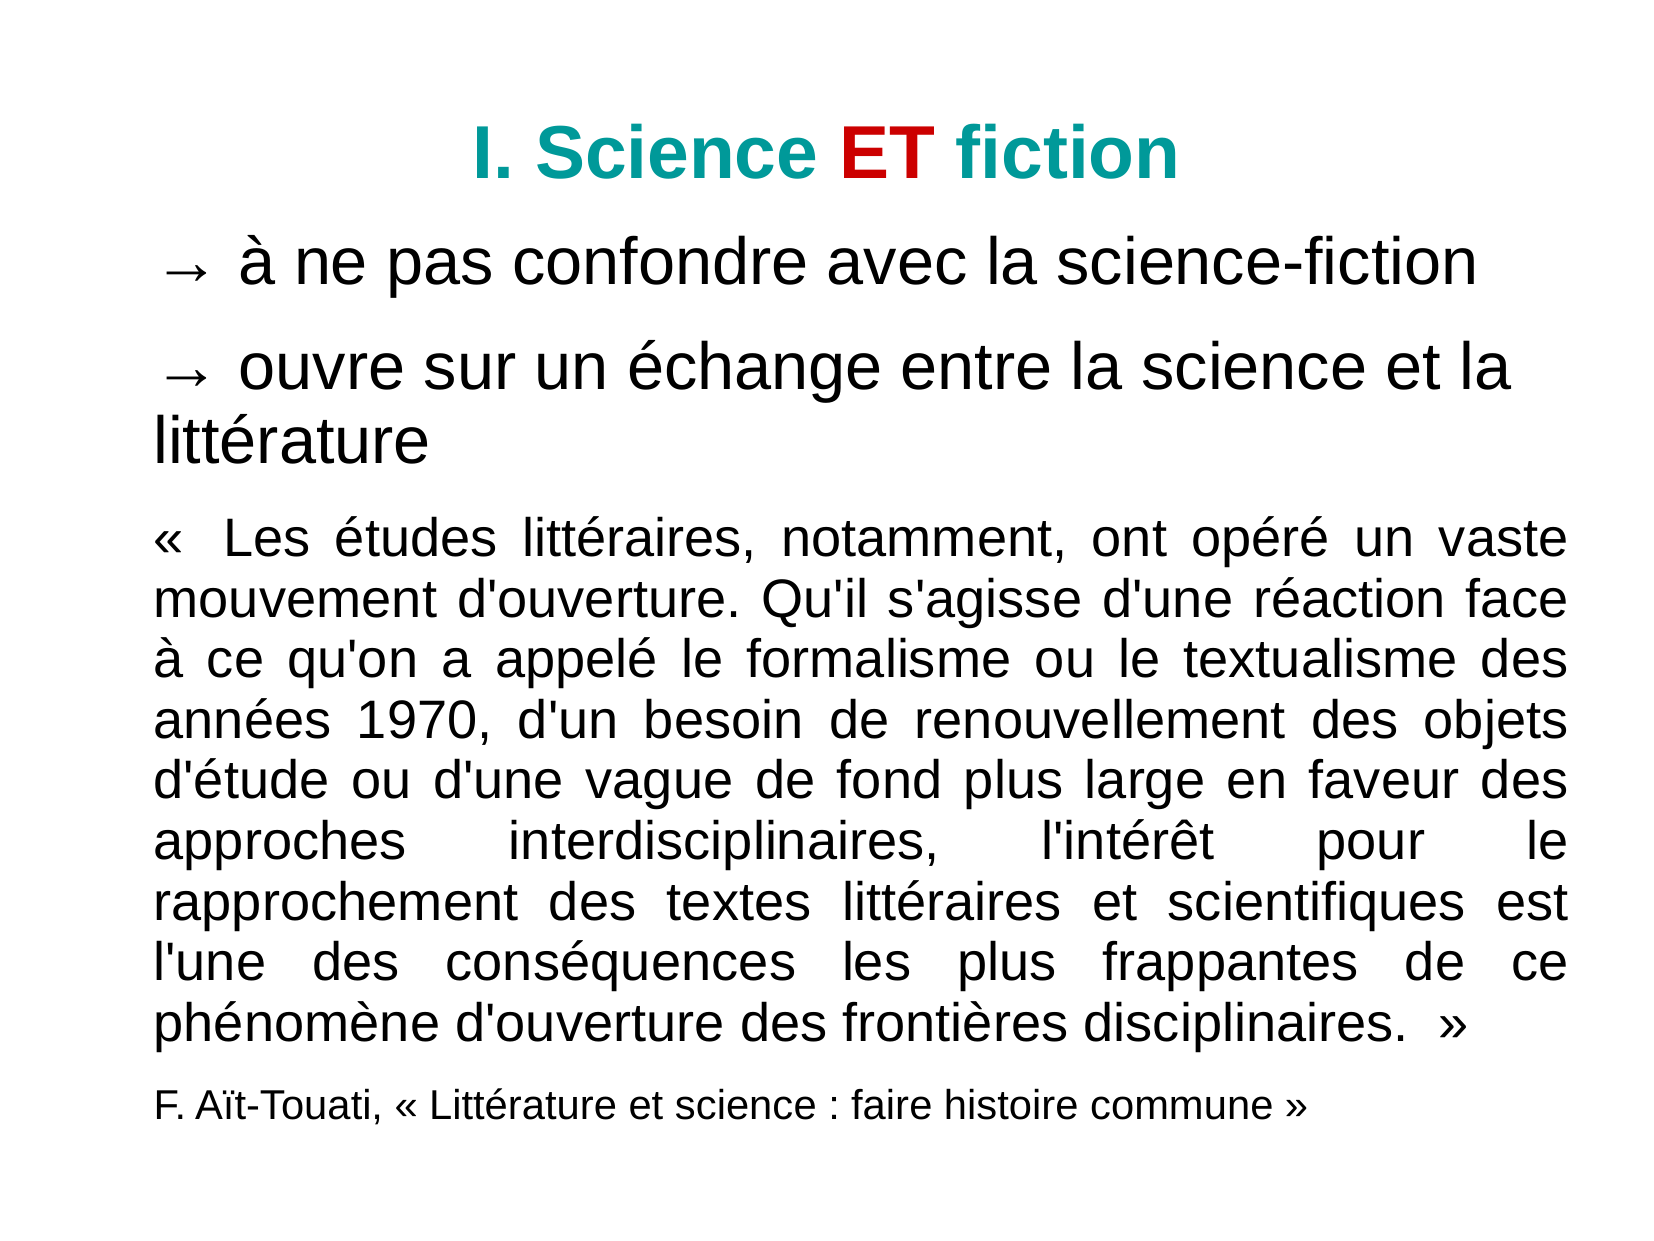

# I. Science ET fiction
→ à ne pas confondre avec la science-fiction
→ ouvre sur un échange entre la science et la littérature
«  Les études littéraires, notamment, ont opéré un vaste mouvement d'ouverture. Qu'il s'agisse d'une réaction face à ce qu'on a appelé le formalisme ou le textualisme des années 1970, d'un besoin de renouvellement des objets d'étude ou d'une vague de fond plus large en faveur des approches interdisciplinaires, l'intérêt pour le rapprochement des textes littéraires et scientifiques est l'une des conséquences les plus frappantes de ce phénomène d'ouverture des frontières disciplinaires.  »
F. Aït-Touati, « Littérature et science : faire histoire commune »